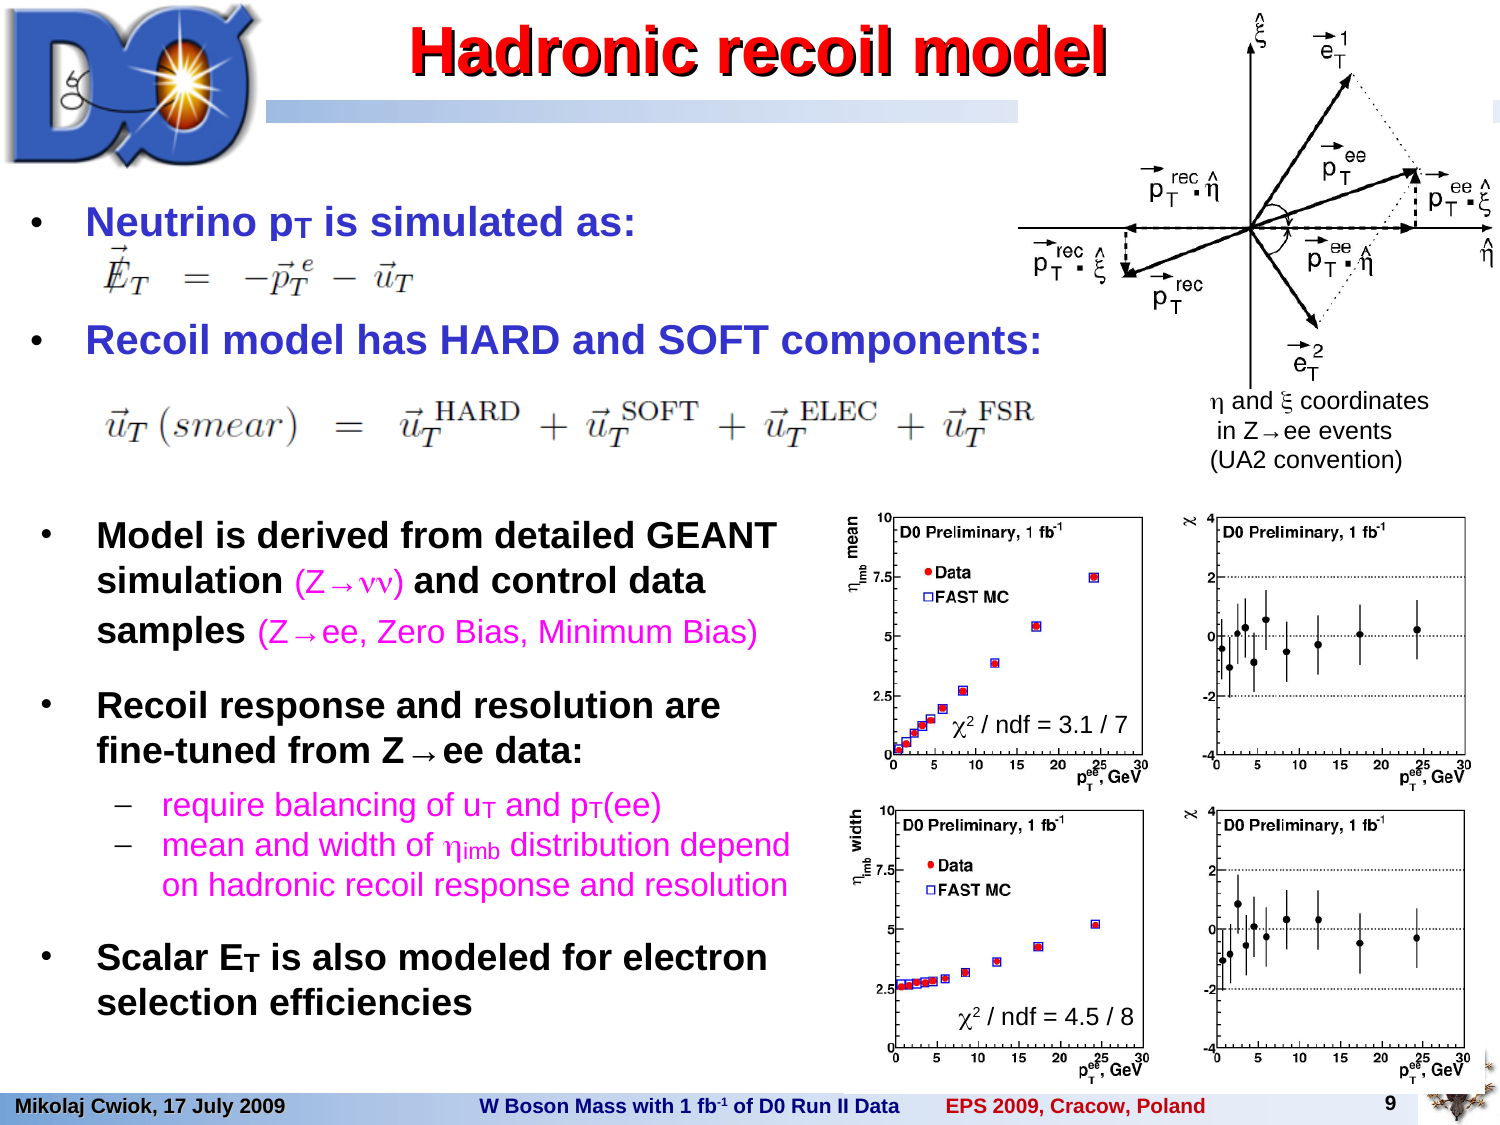

# Hadronic recoil model
Neutrino pT is simulated as:
Recoil model has HARD and SOFT components:
h and x coordinates
 in Z→ee events
(UA2 convention)
Model is derived from detailed GEANT simulation (Z→nn) and control data samples (Z→ee, Zero Bias, Minimum Bias)
Recoil response and resolution are fine-tuned from Z→ee data:
require balancing of uT and pT(ee)
mean and width of himb distribution depend on hadronic recoil response and resolution
Scalar ET is also modeled for electron selection efficiencies
c2 / ndf = 3.1 / 7
c2 / ndf = 4.5 / 8
9